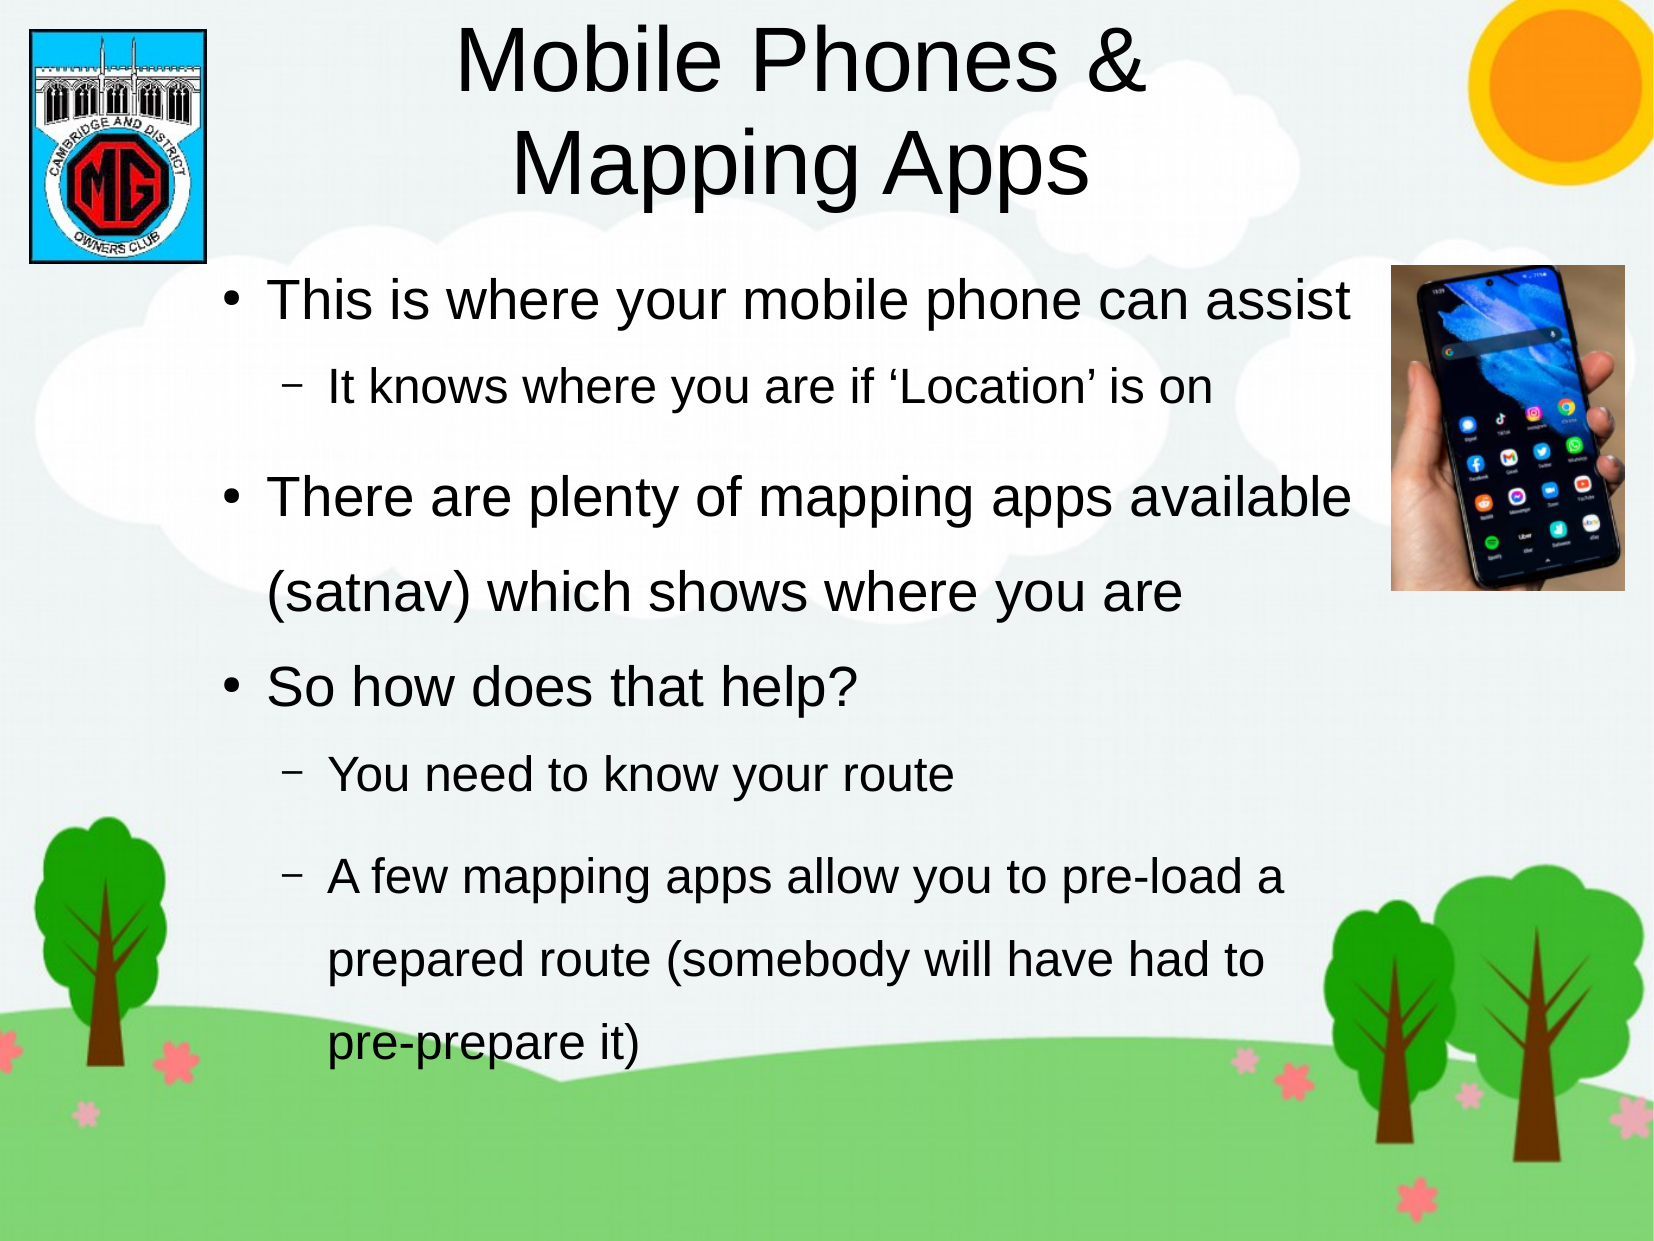

Mobile Phones &
Mapping Apps
# This is where your mobile phone can assist
It knows where you are if ‘Location’ is on
There are plenty of mapping apps available (satnav) which shows where you are
So how does that help?
You need to know your route
A few mapping apps allow you to pre-load a prepared route (somebody will have had to pre-prepare it)